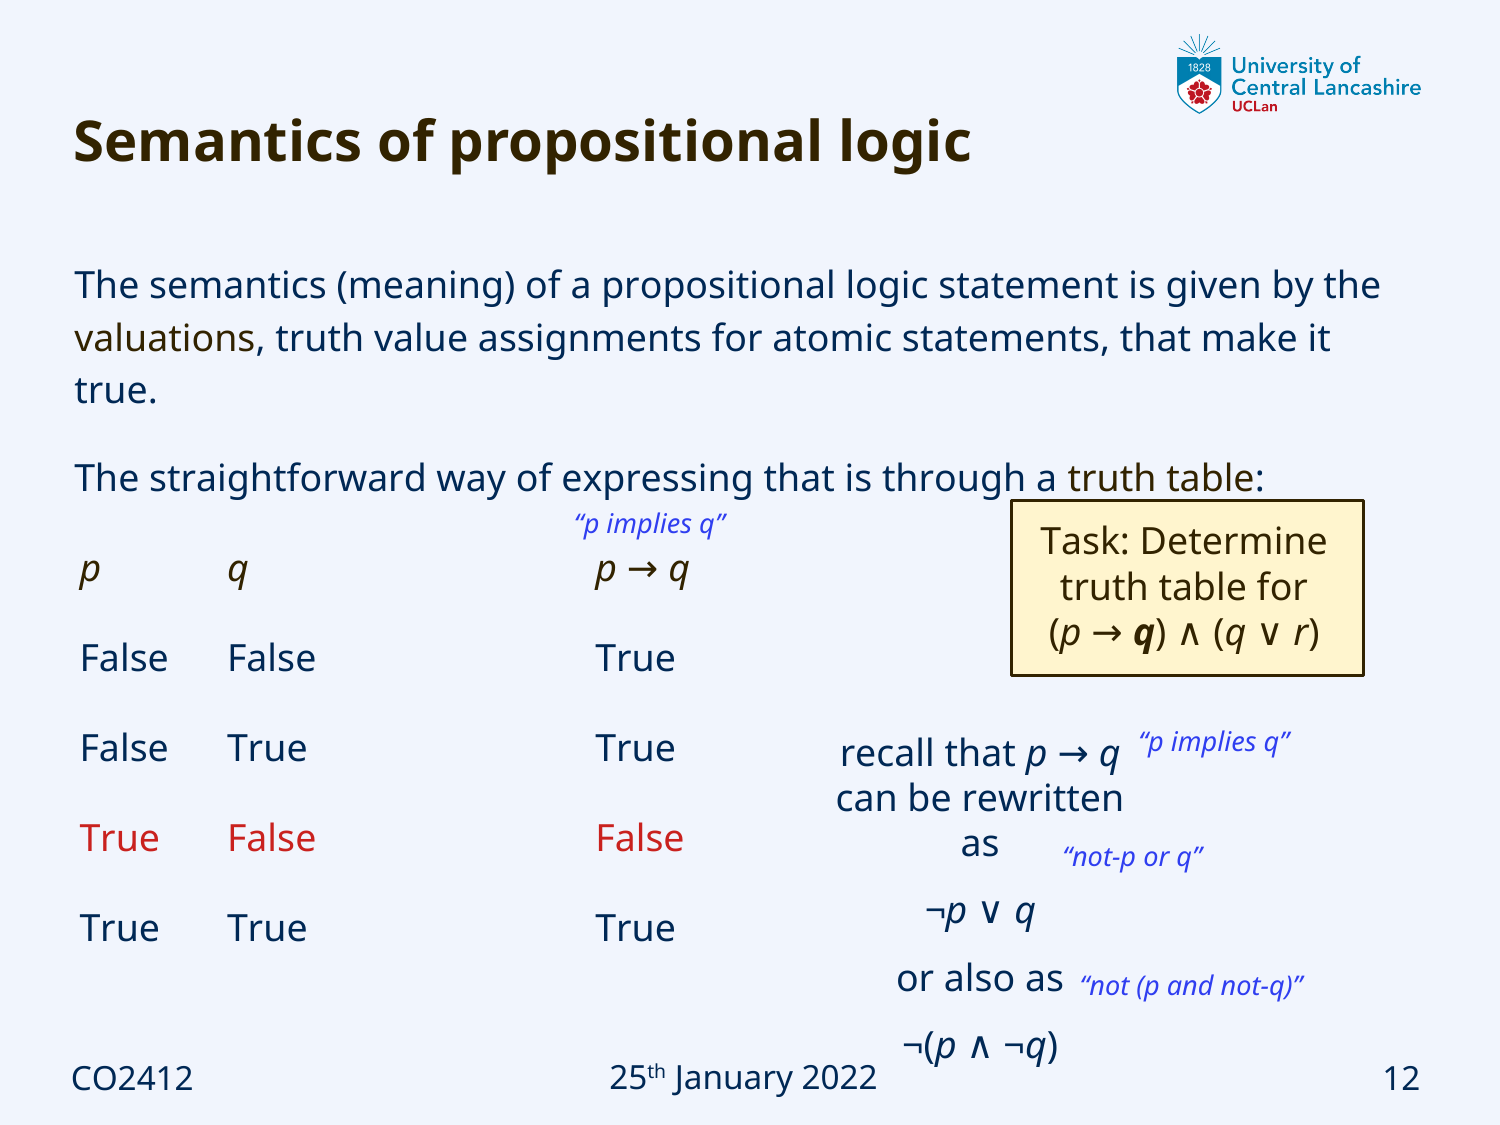

# Semantics of propositional logic
The semantics (meaning) of a propositional logic statement is given by the valuations, truth value assignments for atomic statements, that make it true.
The straightforward way of expressing that is through a truth table:
“p implies q”
Task: Determine truth table for
(p → q) ∧ (q ∨ r)
p		q					p → q
False	False				True
False	True				True
True	False				False
True	True				True
“p implies q”
recall that p → q can be rewritten as
¬p ∨ q
or also as
¬(p ∧ ¬q)
“not-p or q”
“not (p and not-q)”